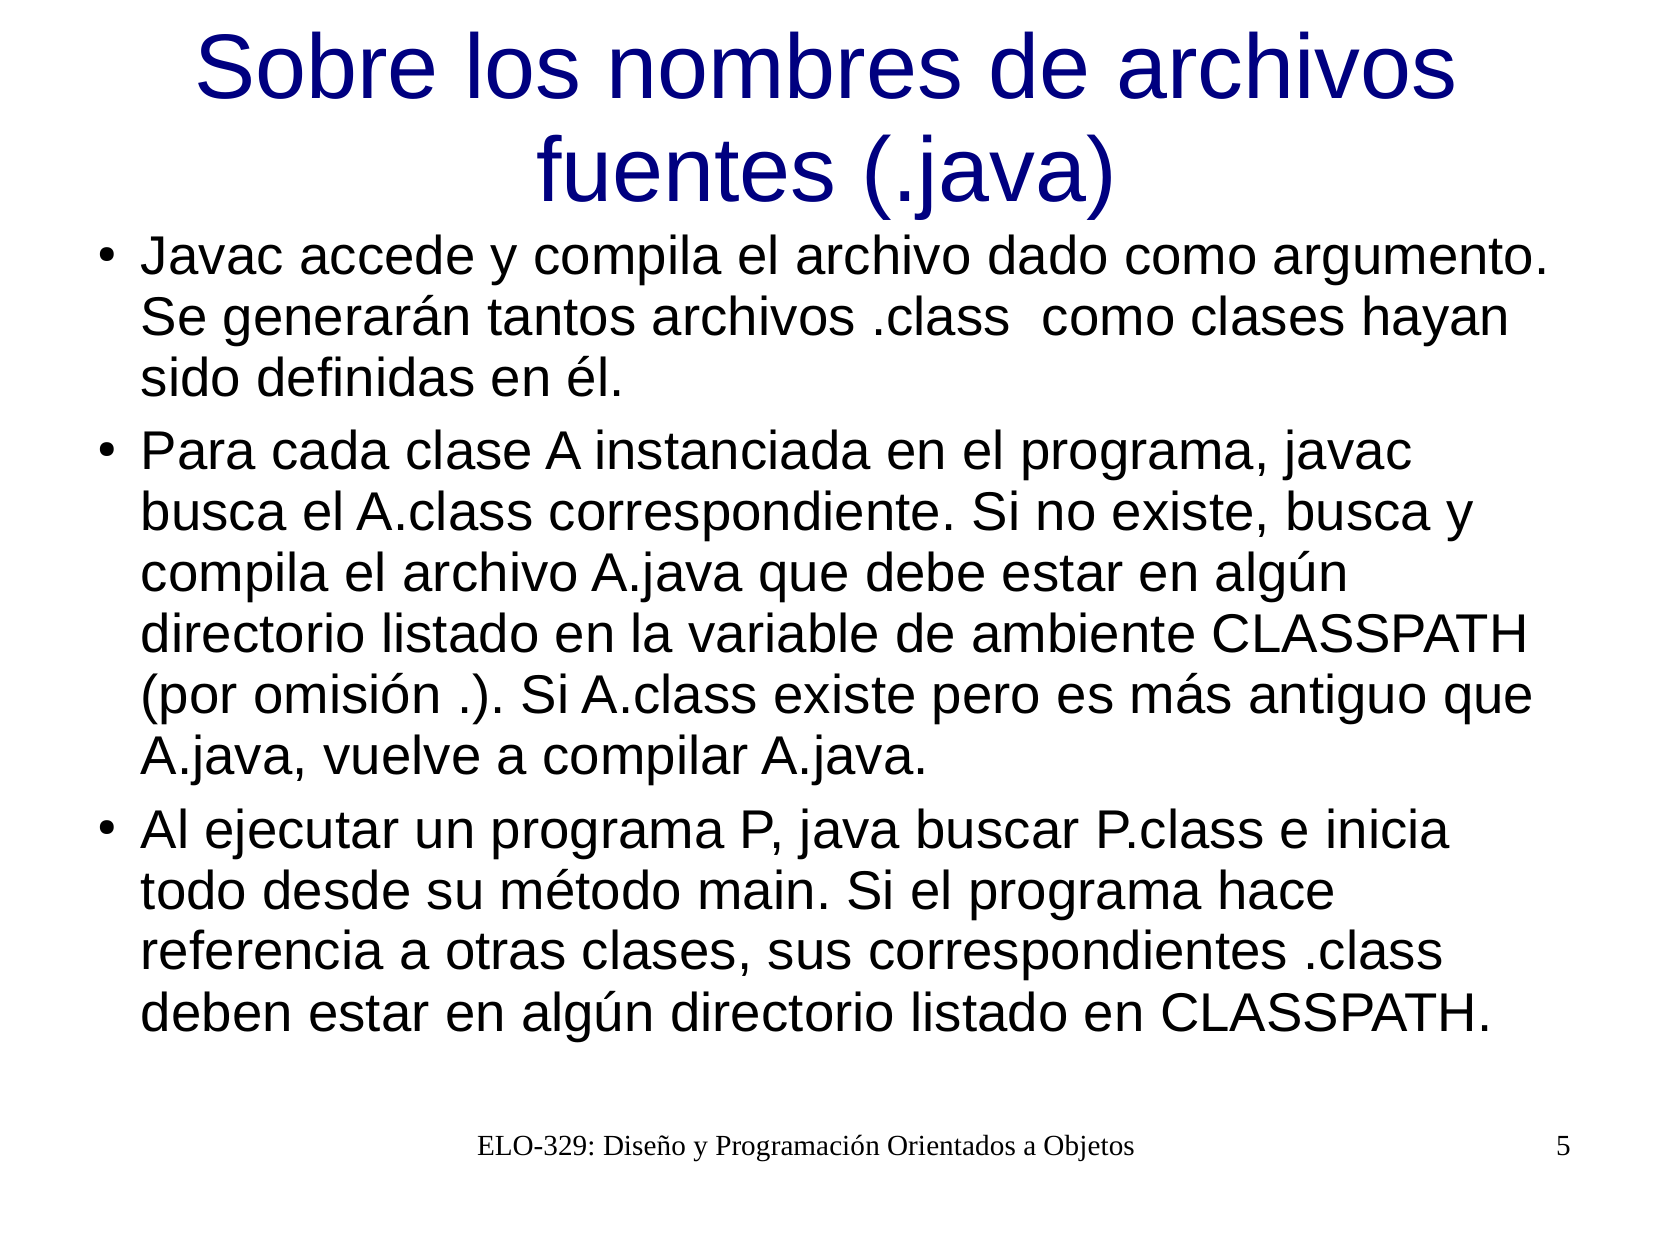

# Sobre los nombres de archivos fuentes (.java)
Javac accede y compila el archivo dado como argumento. Se generarán tantos archivos .class como clases hayan sido definidas en él.
Para cada clase A instanciada en el programa, javac busca el A.class correspondiente. Si no existe, busca y compila el archivo A.java que debe estar en algún directorio listado en la variable de ambiente CLASSPATH (por omisión .). Si A.class existe pero es más antiguo que A.java, vuelve a compilar A.java.
Al ejecutar un programa P, java buscar P.class e inicia todo desde su método main. Si el programa hace referencia a otras clases, sus correspondientes .class deben estar en algún directorio listado en CLASSPATH.
5